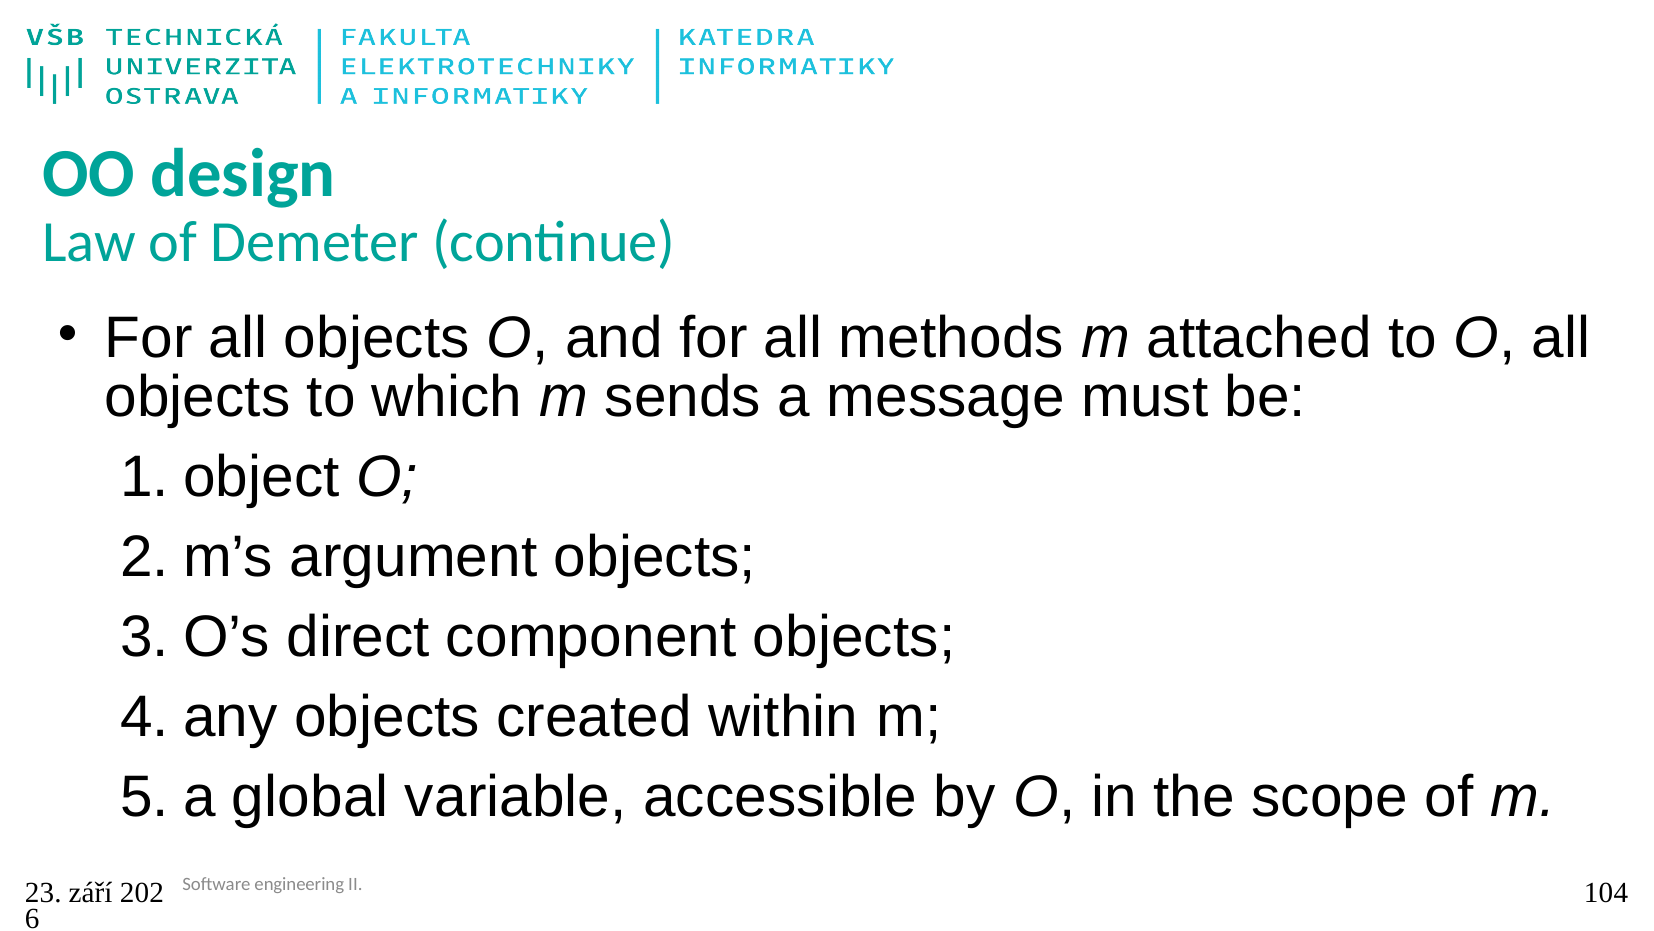

OO design
Law of Demeter (continue)
# For all objects O, and for all methods m attached to O, all objects to which m sends a message must be:
 object O;
 m’s argument objects;
 O’s direct component objects;
 any objects created within m;
 a global variable, accessible by O, in the scope of m.
Software engineering II.
104